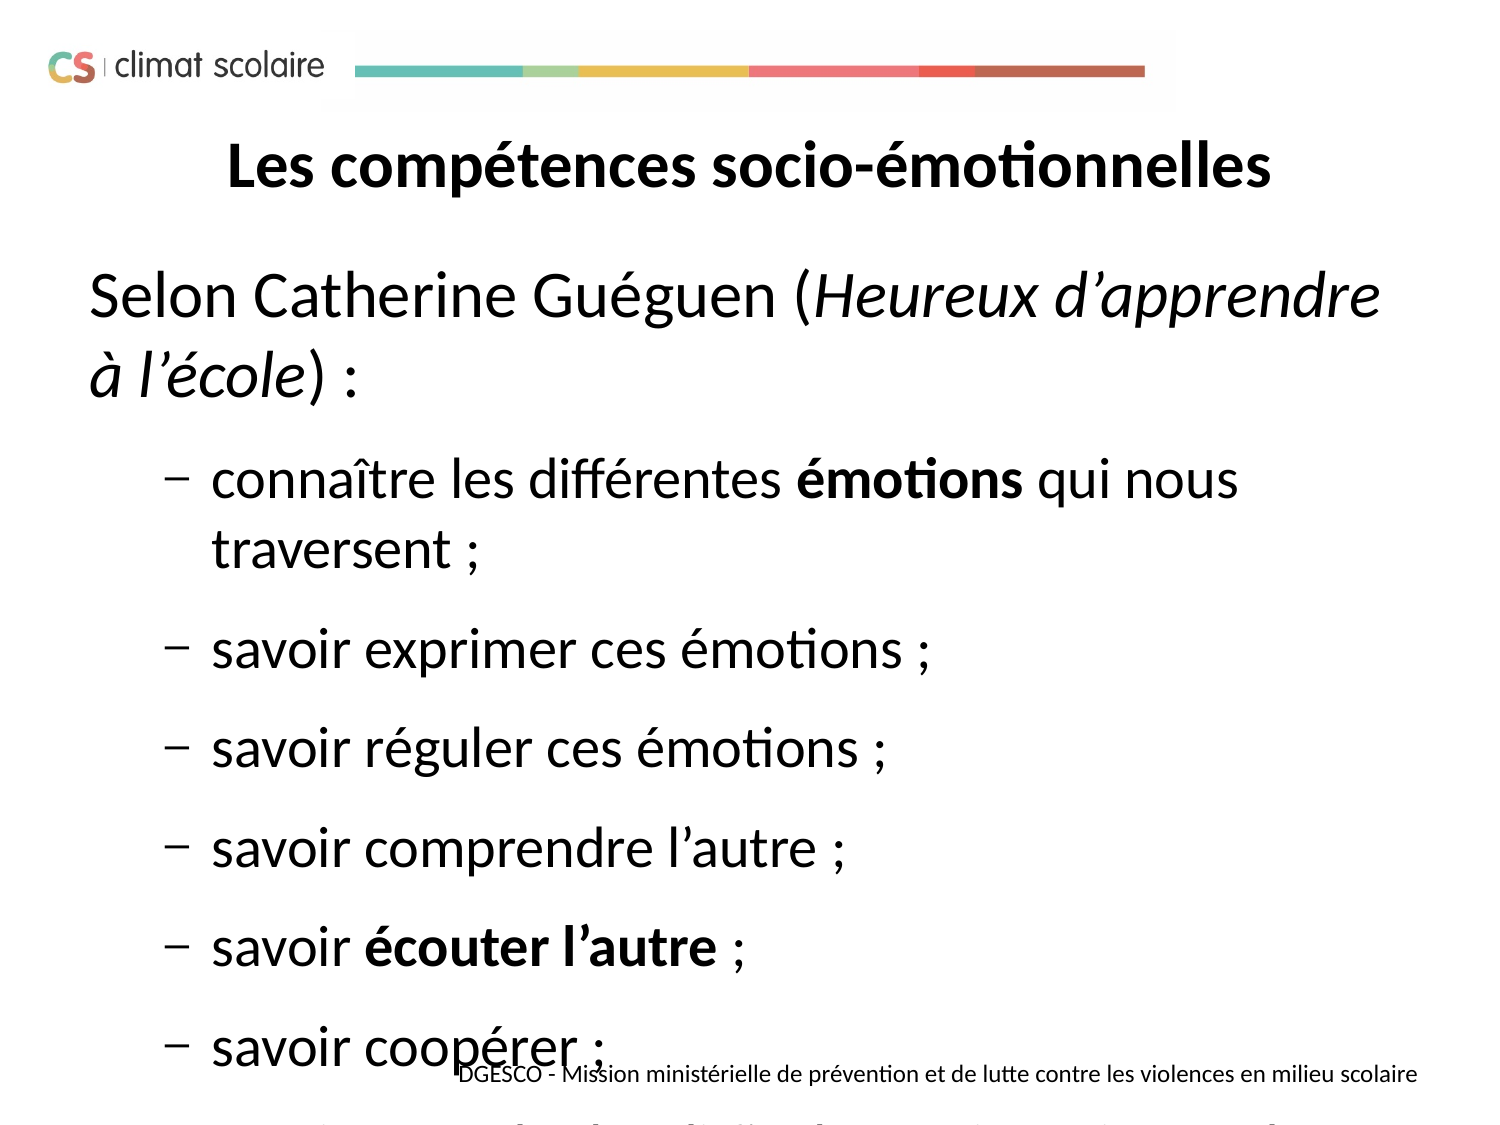

# Les compétences socio-émotionnelles
Selon Catherine Guéguen (Heureux d’apprendre à l’école) :
connaître les différentes émotions qui nous traversent ;
savoir exprimer ces émotions ;
savoir réguler ces émotions ;
savoir comprendre l’autre ;
savoir écouter l’autre ;
savoir coopérer ;
savoir résoudre les difficultés qui surgissent dans la relation aux autres ;
savoir entretenir des relations satisfaisantes…
Revue internationale d’éducation de Sèvres (76, 2017) :
l’empathie,
le respect de l’autre,
la capacité de solliciter ou de prêter de l’aide,
l’aptitude à ajuster ses émotions aux situations,
l’aptitude à discerner celles d’autrui…
[santé | prévention des violences | persévérance | comportements prosociaux |
apprentissages scolaires | apprentissages non cognitifs : créativité, esprit critique, autonomie | égalité filles-garçons]